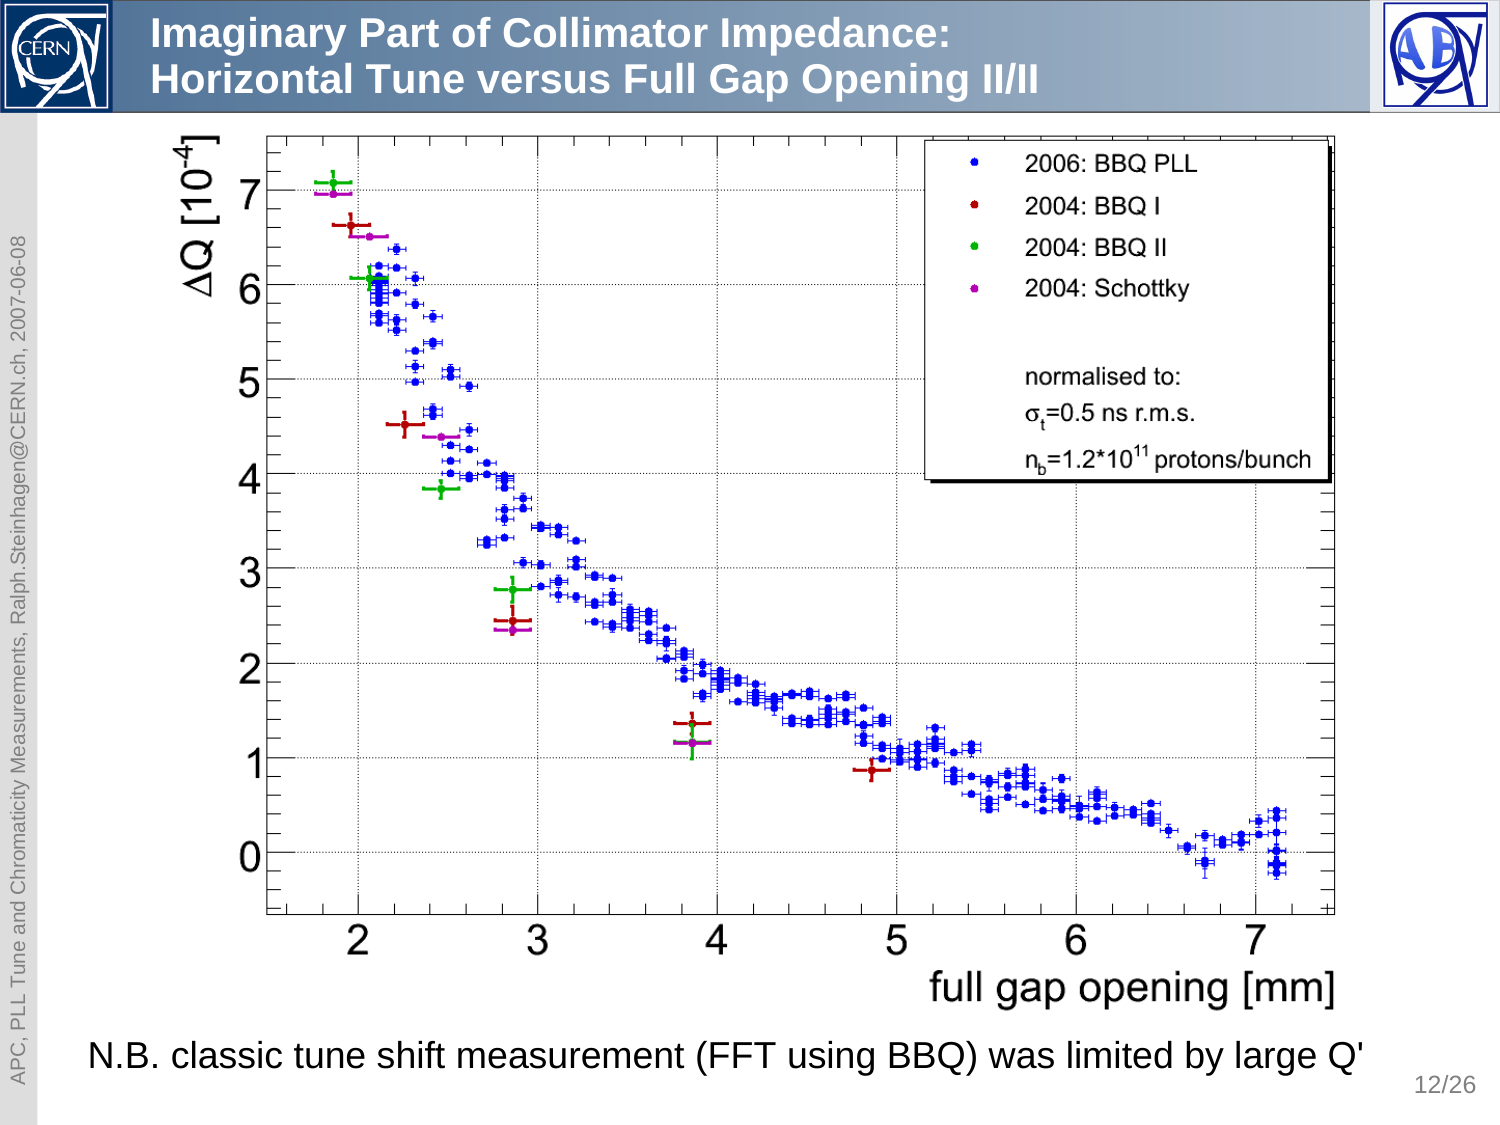

# Imaginary Part of Collimator Impedance: Horizontal Tune versus Full Gap Opening II/II
N.B. classic tune shift measurement (FFT using BBQ) was limited by large Q'